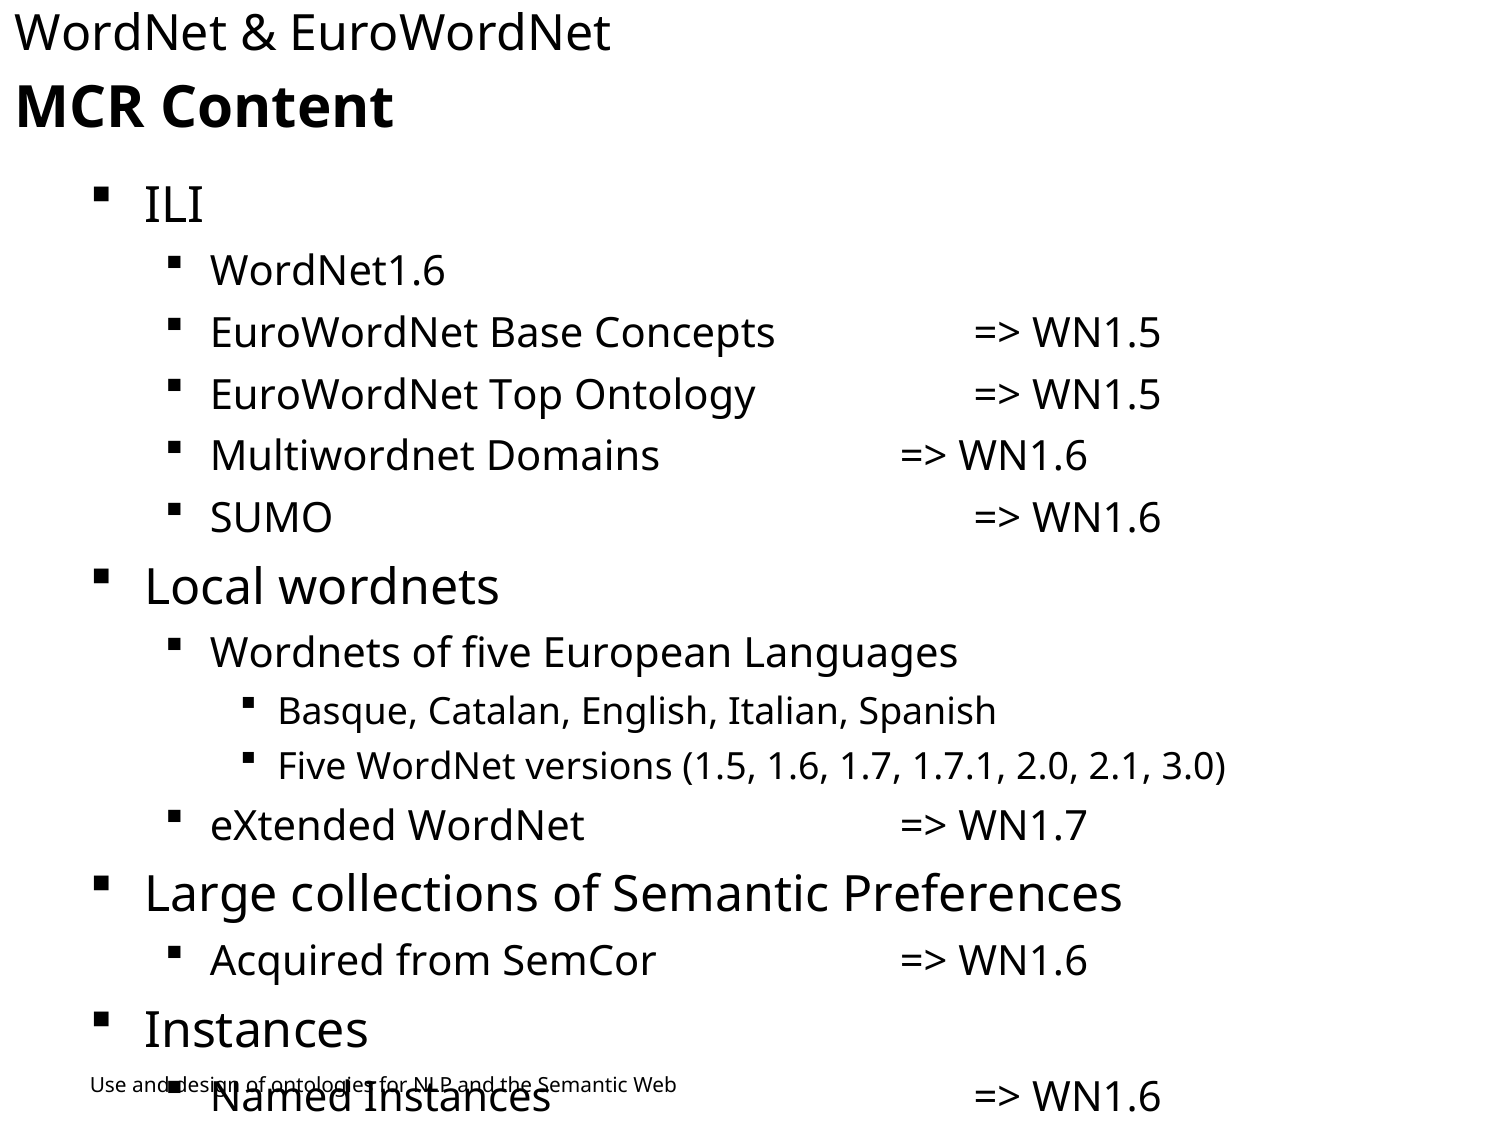

# WordNet & EuroWordNet MCR Content
ILI
WordNet1.6
EuroWordNet Base Concepts			=> WN1.5
EuroWordNet Top Ontology			=> WN1.5
Multiwordnet Domains				=> WN1.6
SUMO									=> WN1.6
Local wordnets
Wordnets of five European Languages
Basque, Catalan, English, Italian, Spanish
Five WordNet versions (1.5, 1.6, 1.7, 1.7.1, 2.0, 2.1, 3.0)
eXtended WordNet					=> WN1.7
Large collections of Semantic Preferences
Acquired from SemCor 				=> WN1.6
Instances
Named Instances						=> WN1.6